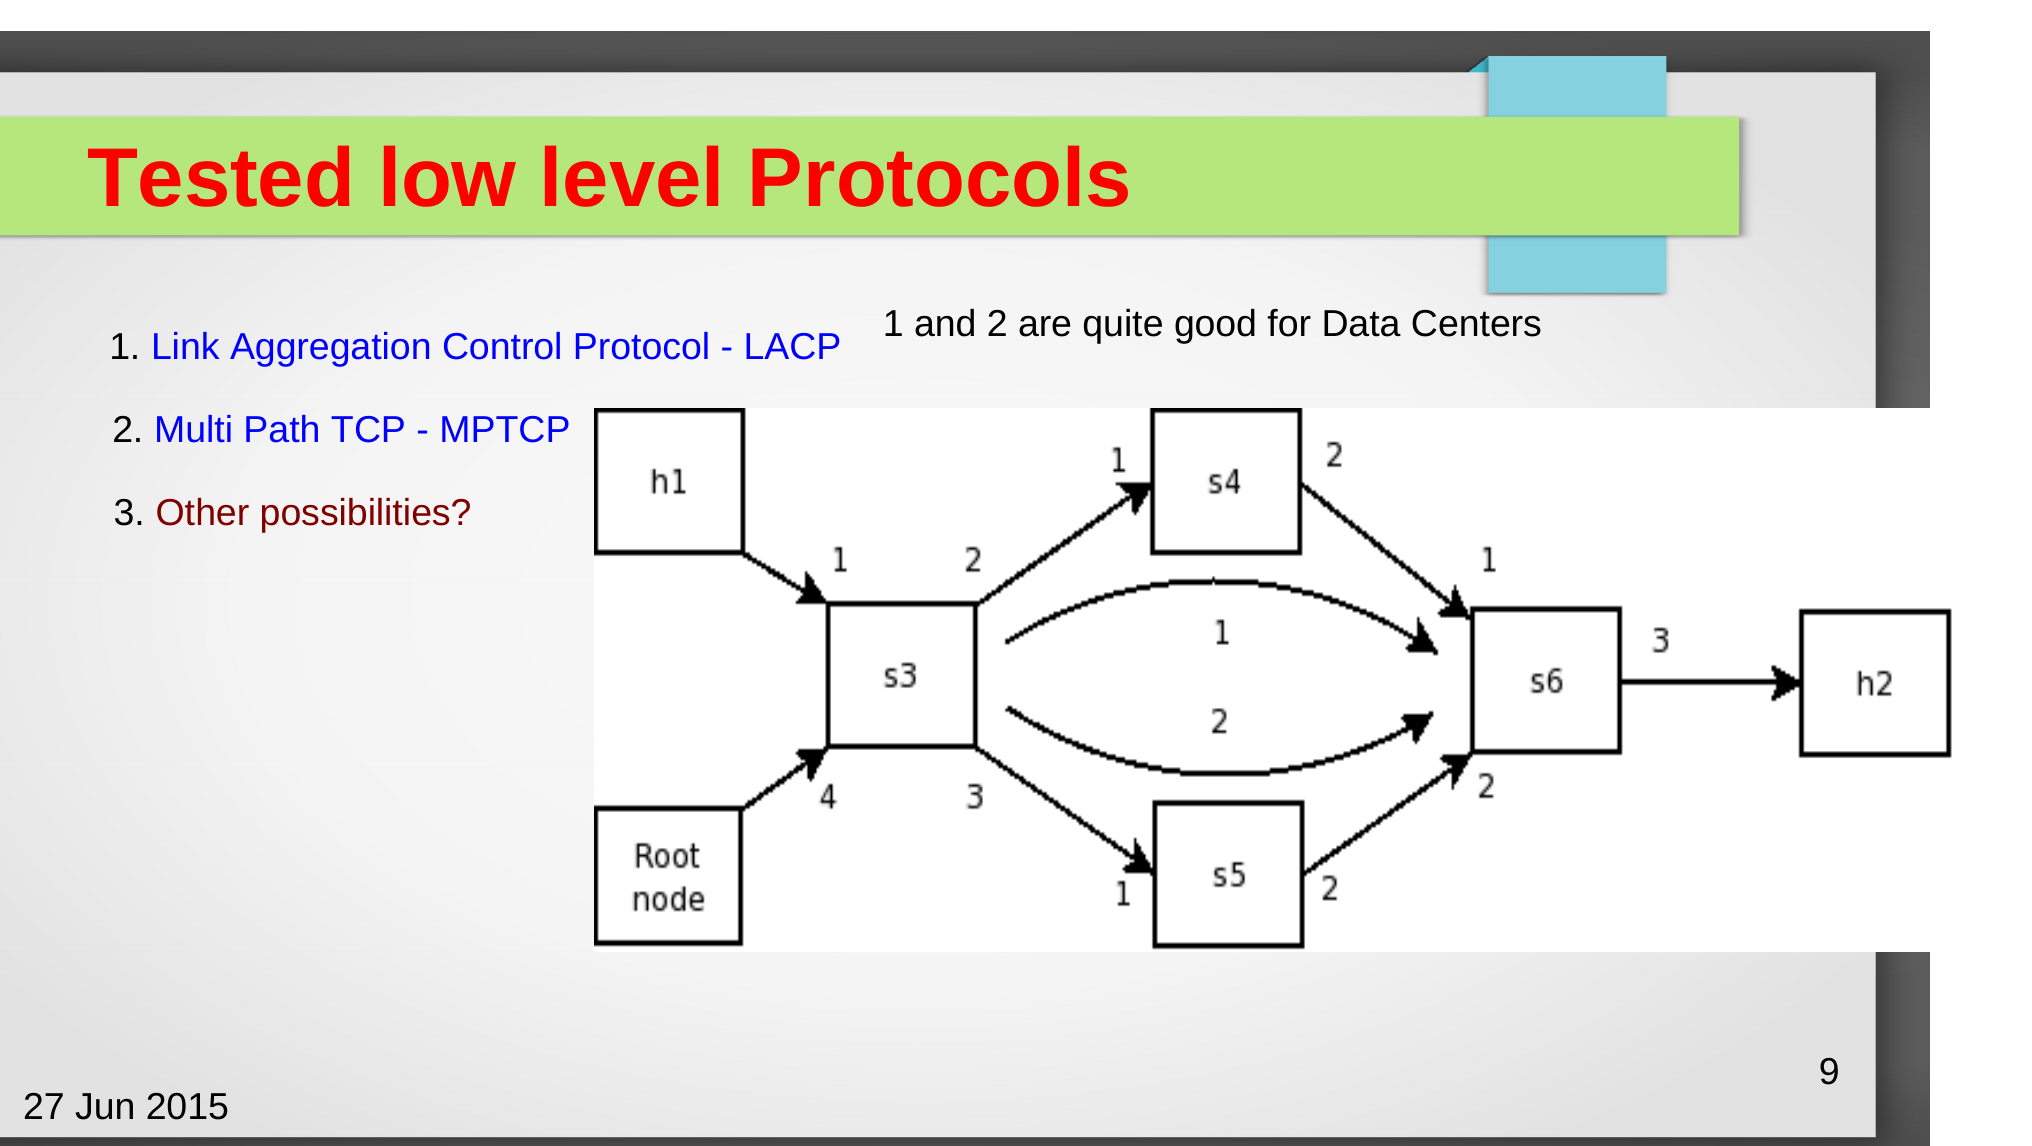

# Tested low level Protocols
1 and 2 are quite good for Data Centers
1. Link Aggregation Control Protocol - LACP
2. Multi Path TCP - MPTCP
 3. Other possibilities?
9
23th May 2014